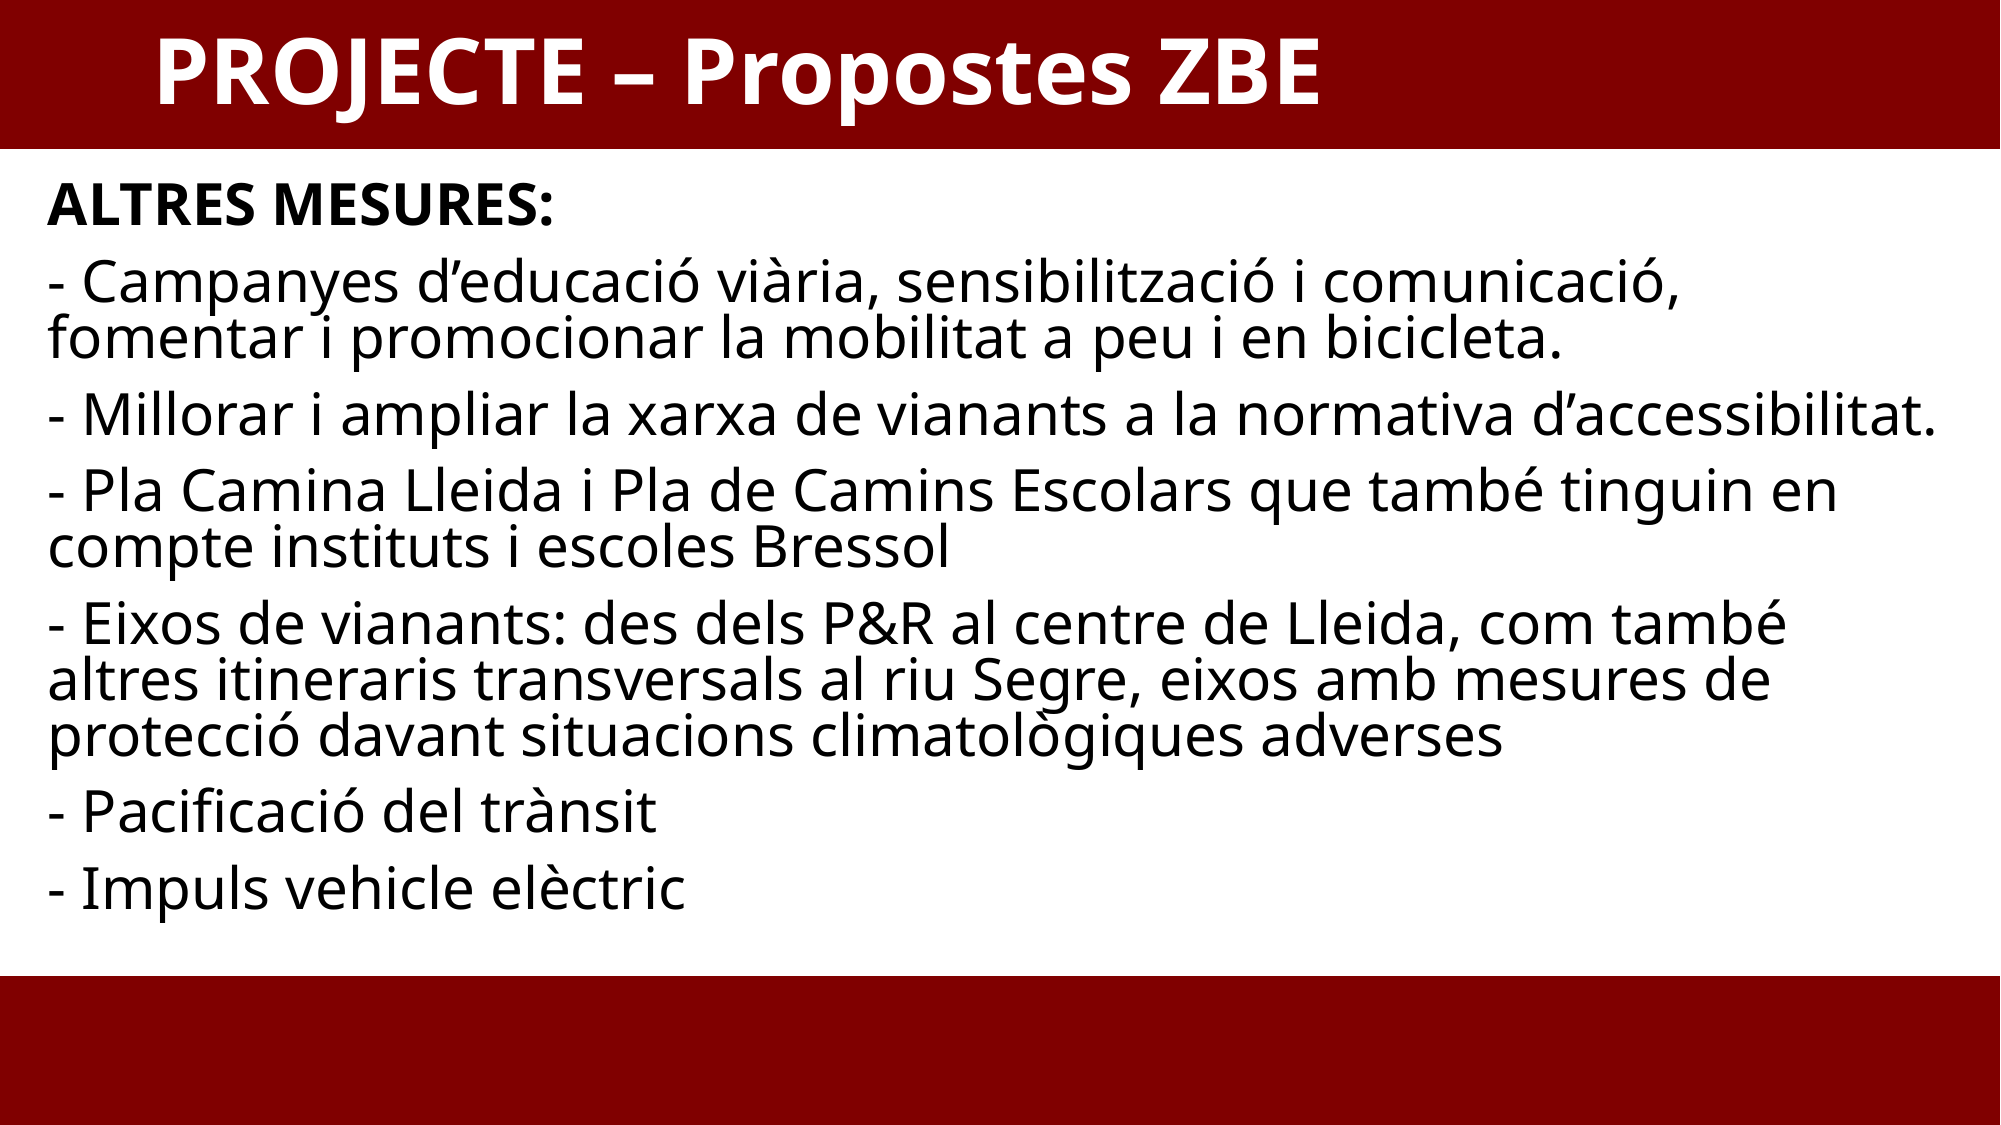

PROJECTE – Propostes ZBE
# ALTRES MESURES:
- Campanyes d’educació viària, sensibilització i comunicació, fomentar i promocionar la mobilitat a peu i en bicicleta.
- Millorar i ampliar la xarxa de vianants a la normativa d’accessibilitat.
- Pla Camina Lleida i Pla de Camins Escolars que també tinguin en compte instituts i escoles Bressol
- Eixos de vianants: des dels P&R al centre de Lleida, com també altres itineraris transversals al riu Segre, eixos amb mesures de protecció davant situacions climatològiques adverses
- Pacificació del trànsit
- Impuls vehicle elèctric